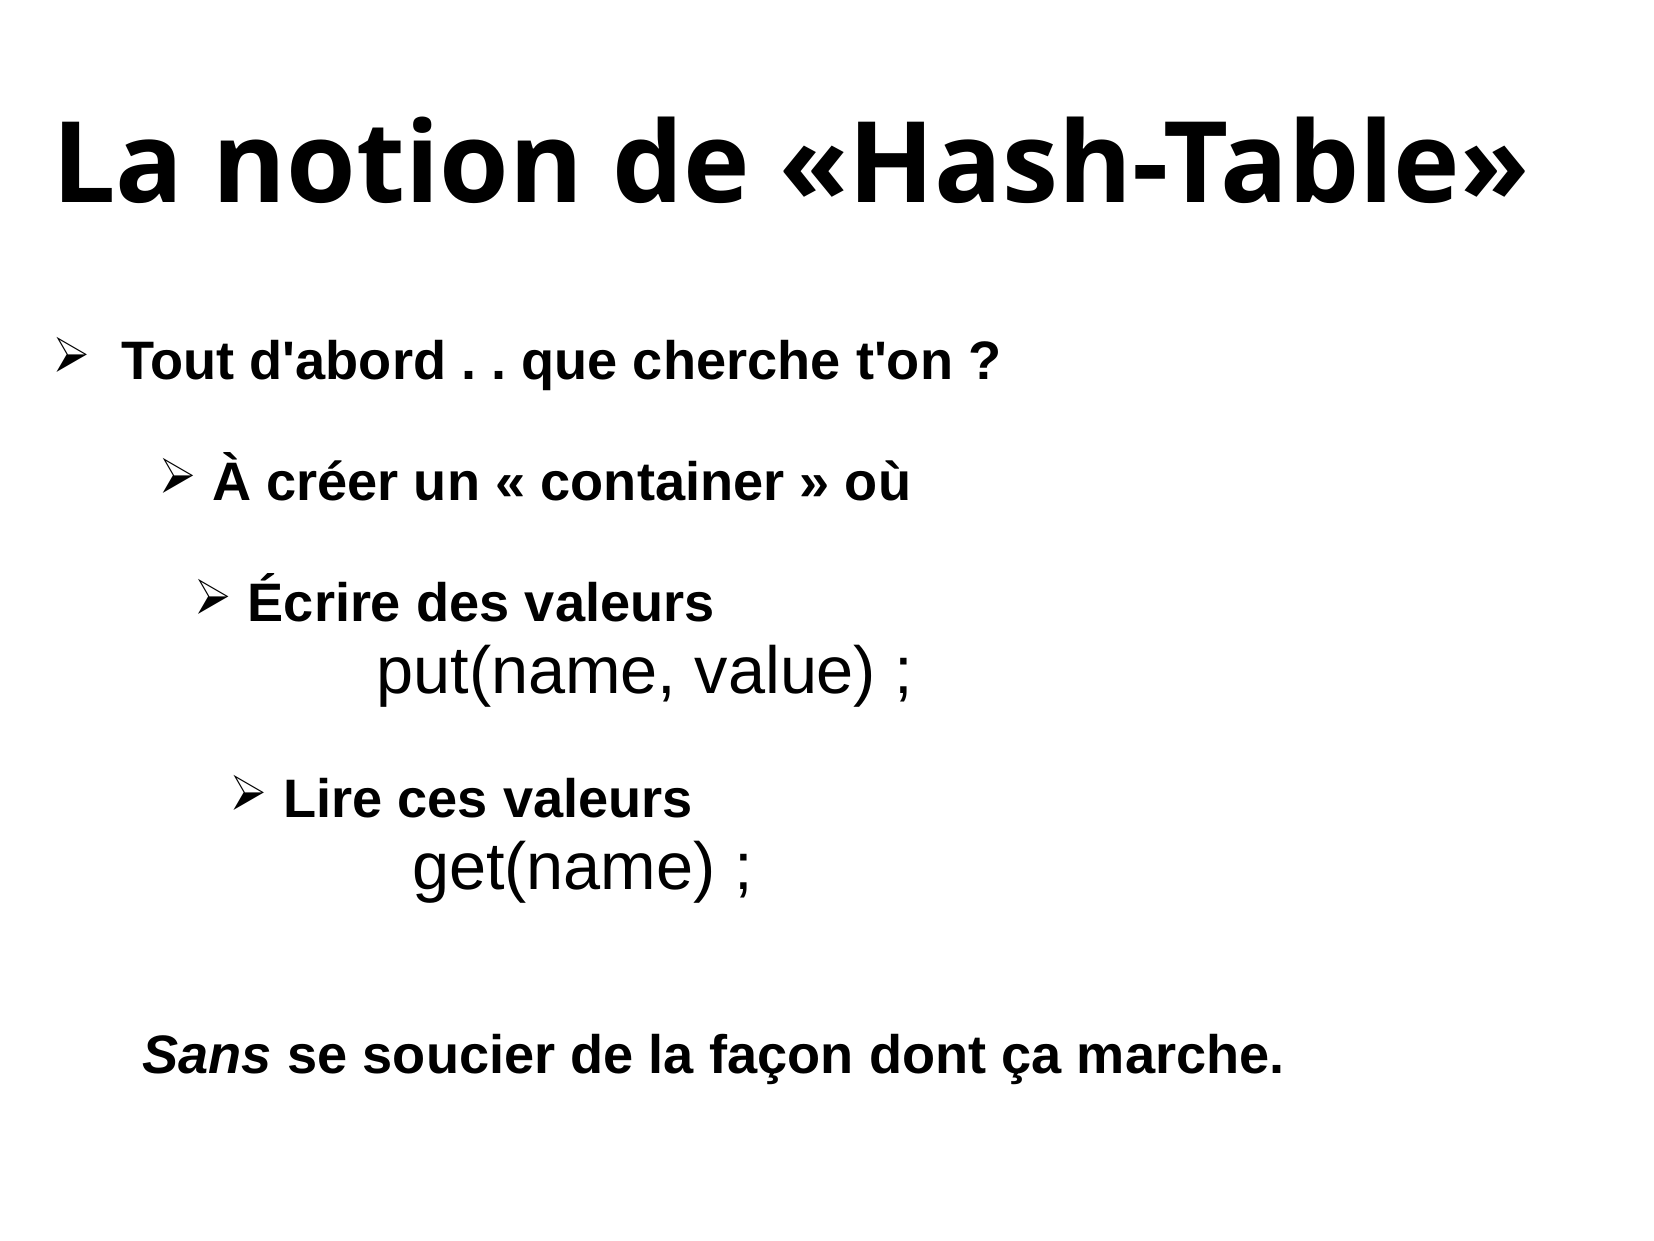

La notion de «Hash-Table»
 Tout d'abord . . que cherche t'on ?
 À créer un « container » où
 Écrire des valeurs
 put(name, value) ;
 Lire ces valeurs
 get(name) ;
 Sans se soucier de la façon dont ça marche.